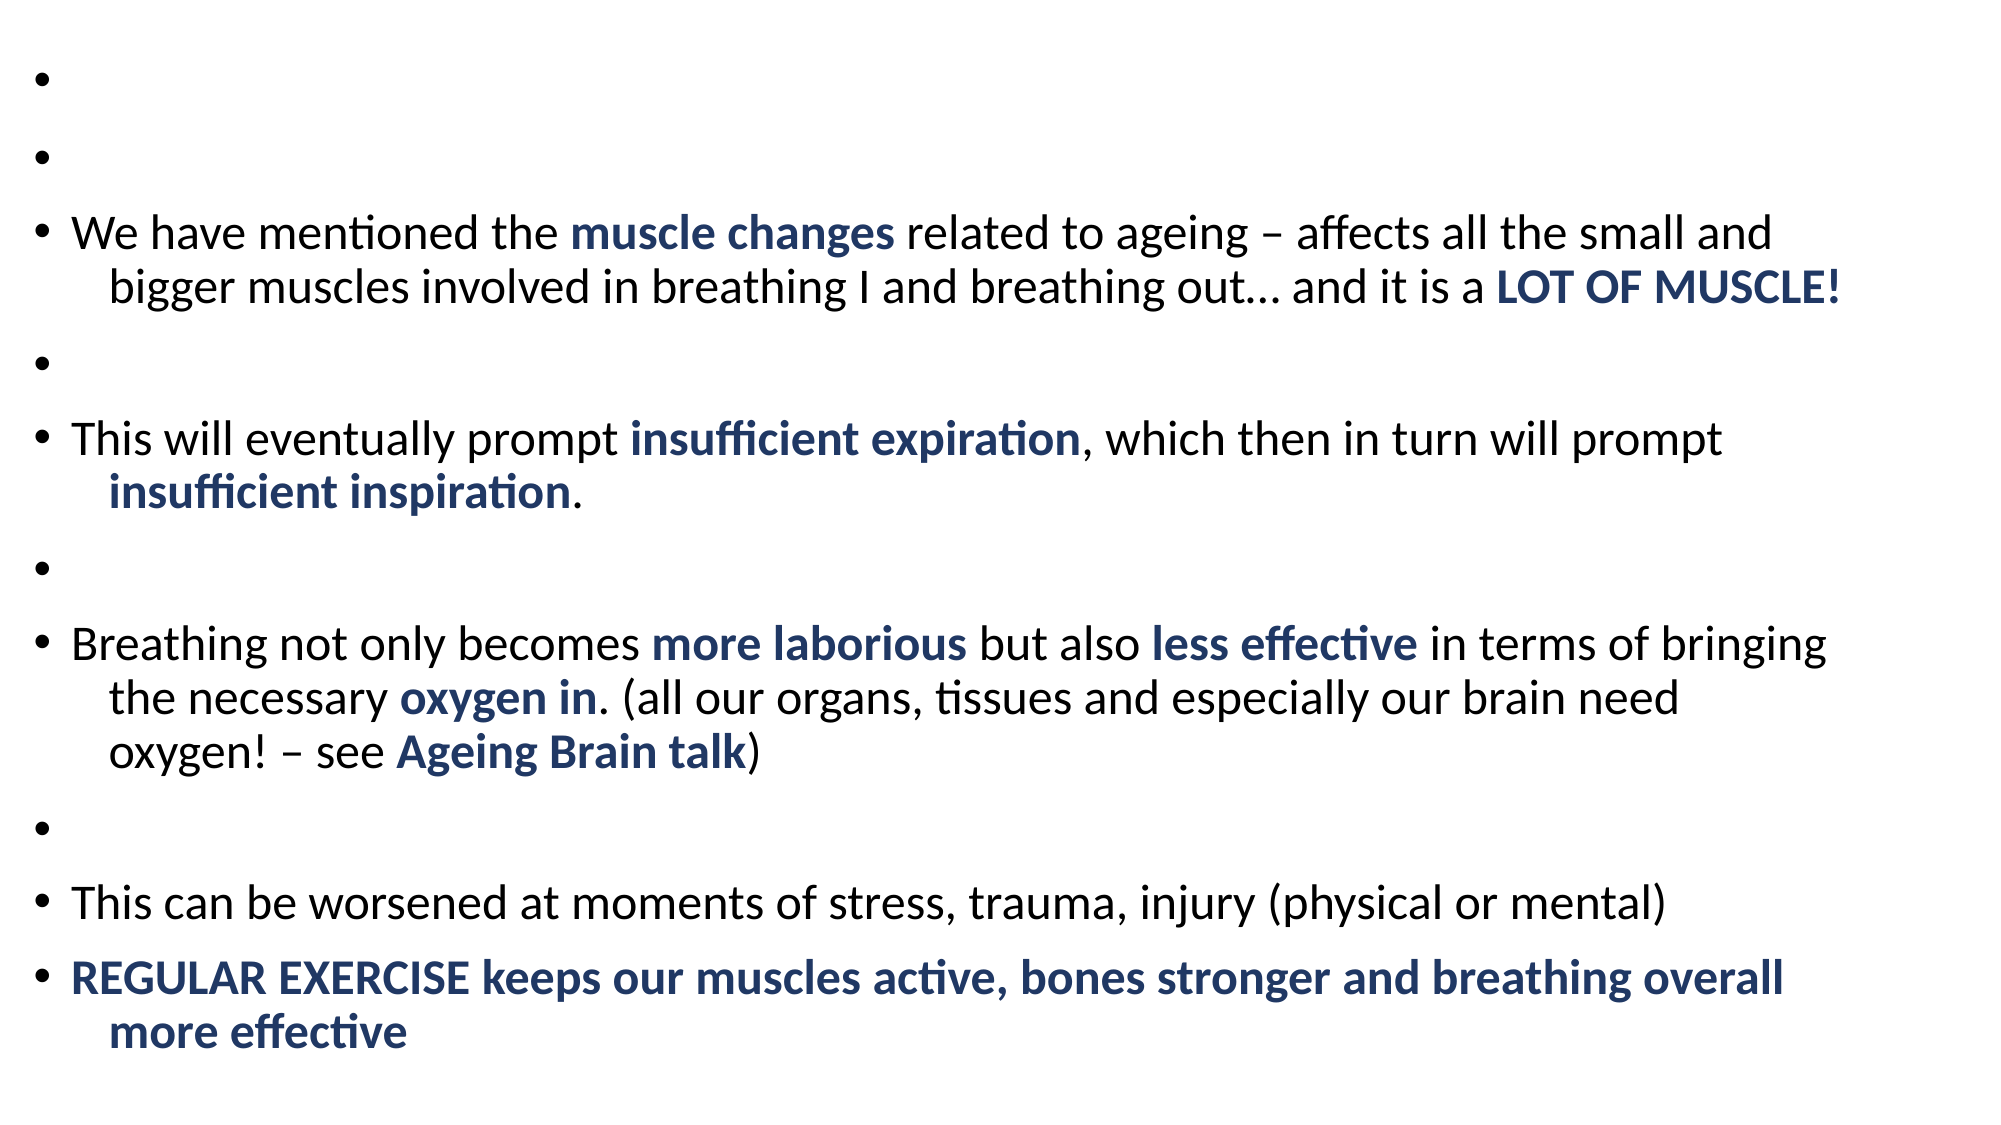

# We have mentioned the muscle changes related to ageing – affects all the small and bigger muscles involved in breathing I and breathing out… and it is a LOT OF MUSCLE!
This will eventually prompt insufficient expiration, which then in turn will prompt insufficient inspiration.
Breathing not only becomes more laborious but also less effective in terms of bringing the necessary oxygen in. (all our organs, tissues and especially our brain need oxygen! – see Ageing Brain talk)
This can be worsened at moments of stress, trauma, injury (physical or mental)
REGULAR EXERCISE keeps our muscles active, bones stronger and breathing overall more effective